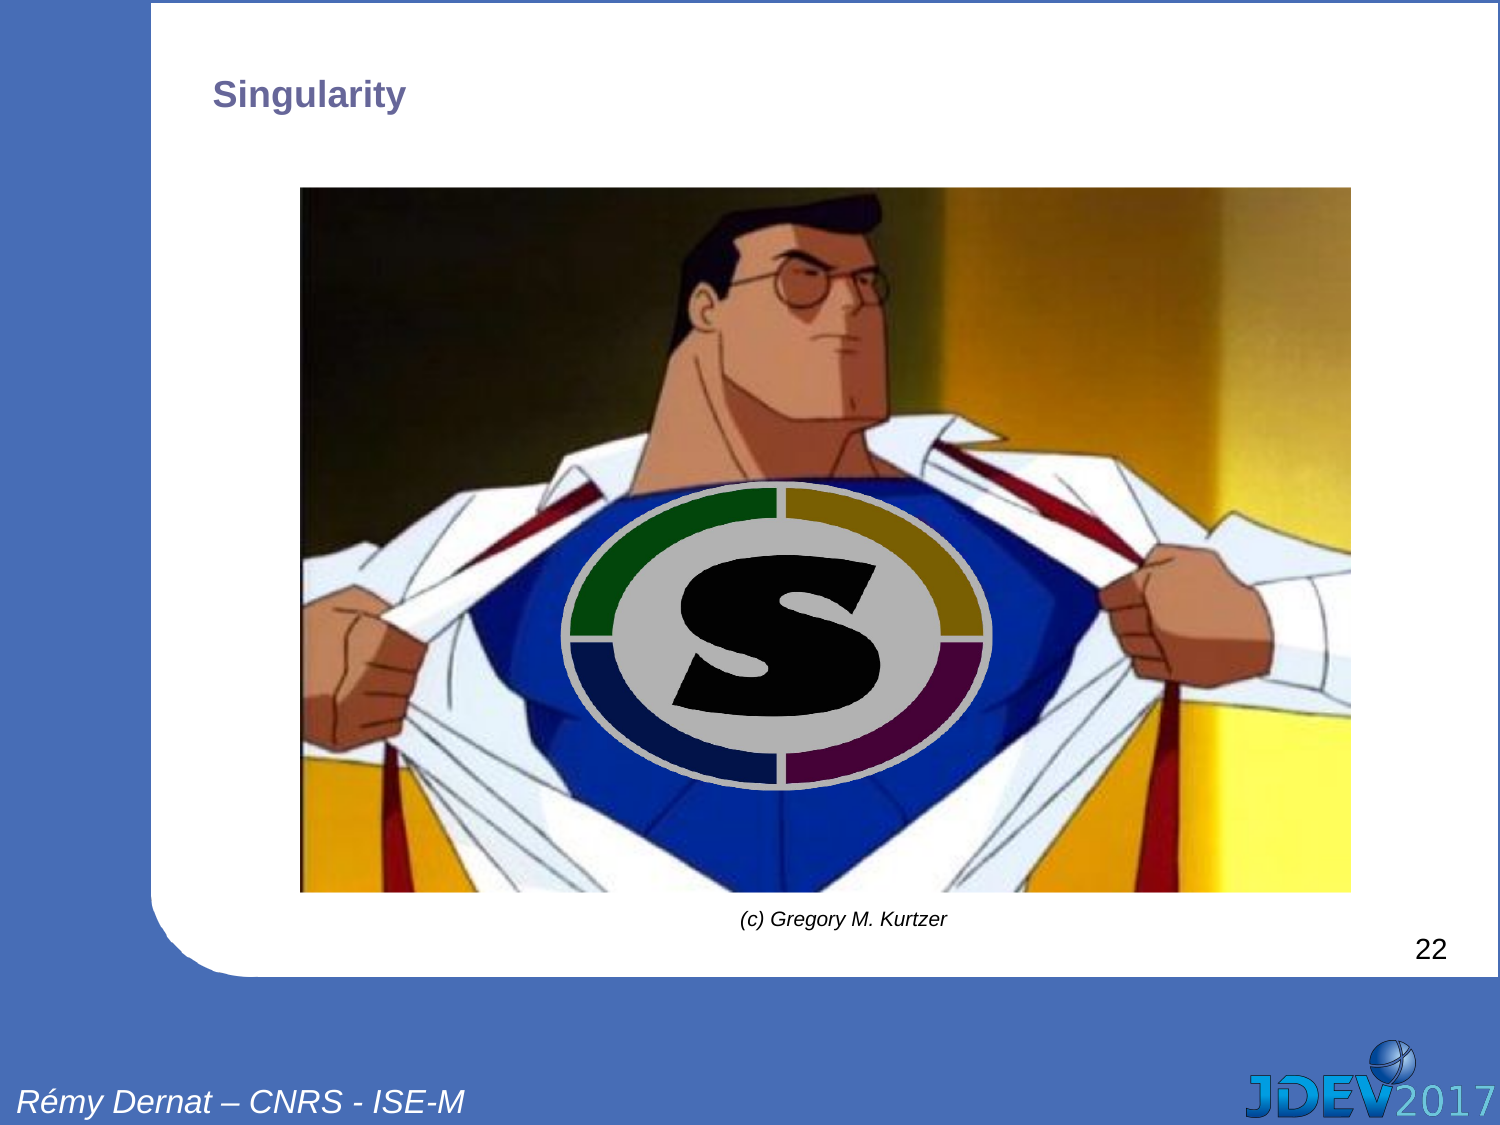

# Singularity
(c) Gregory M. Kurtzer
22
Rémy Dernat – CNRS - ISE-M